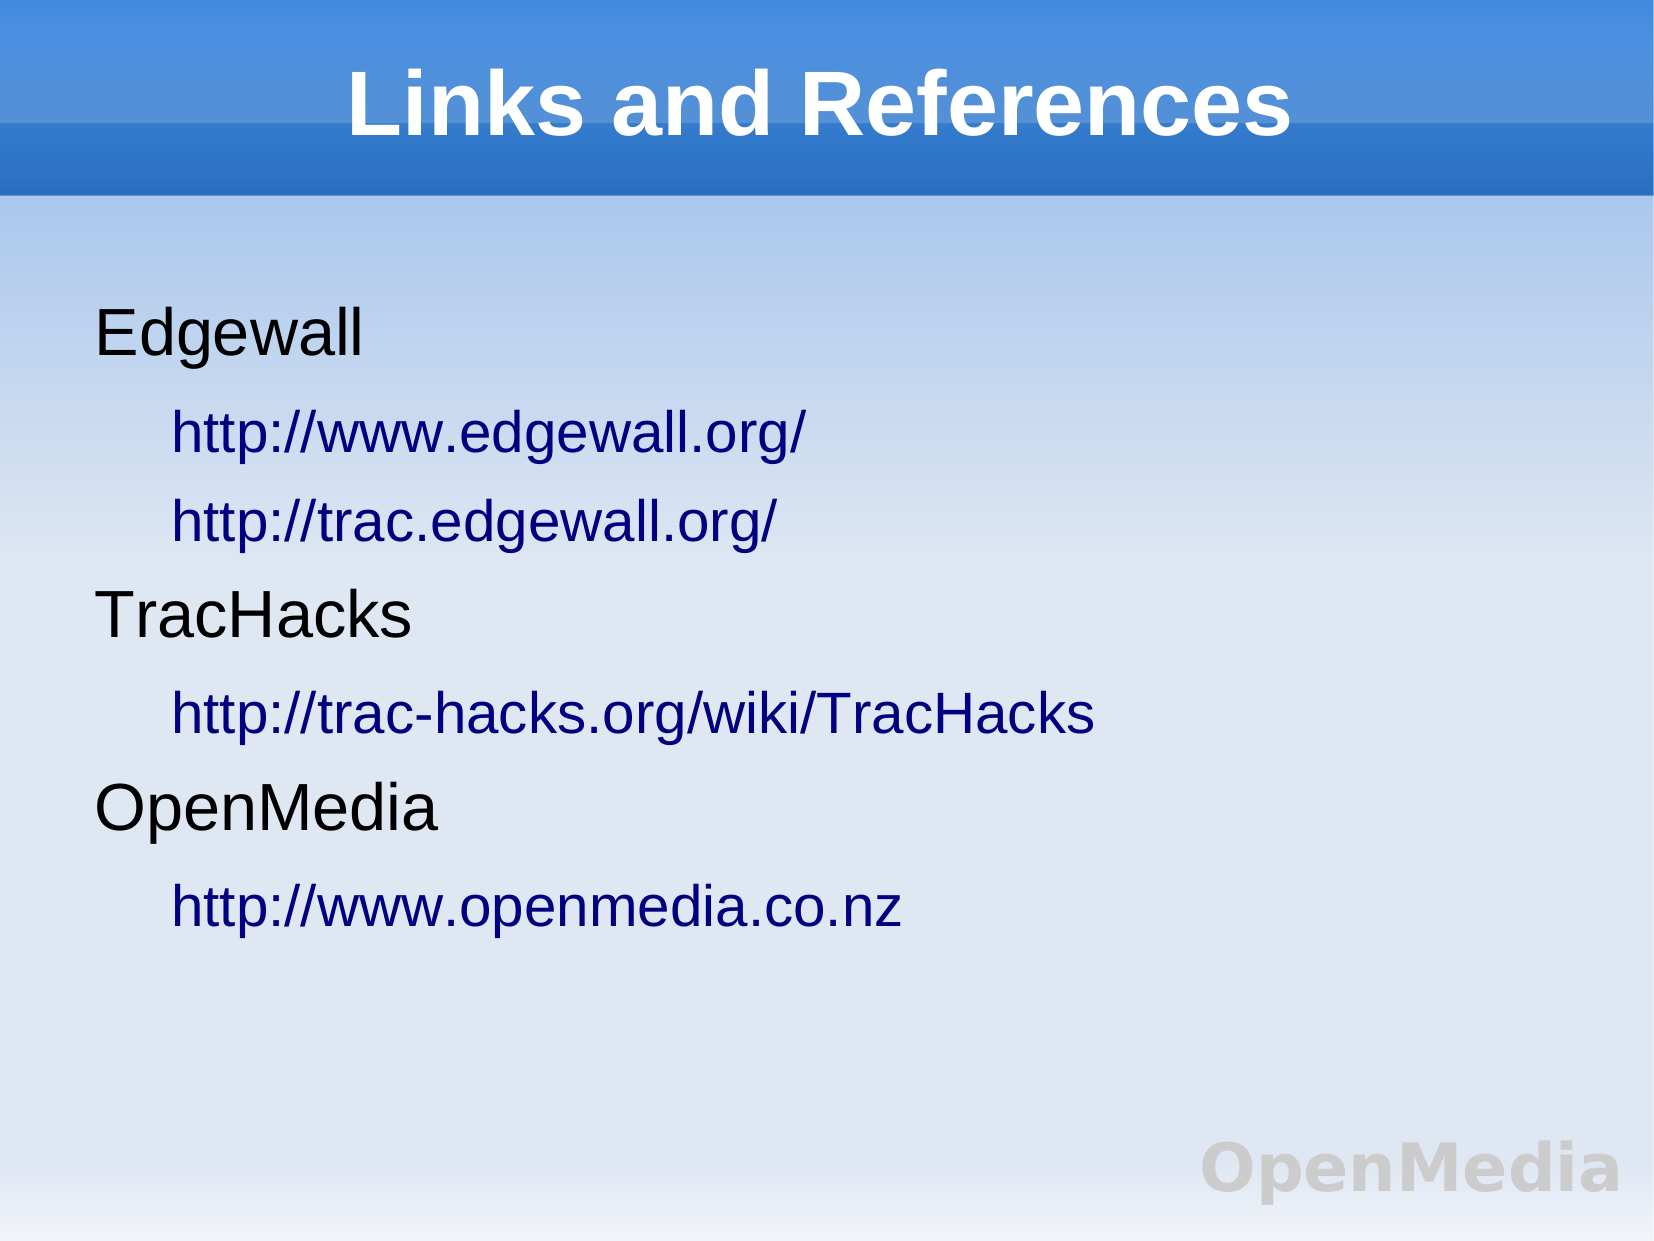

# Links and References
Edgewall
http://www.edgewall.org/
http://trac.edgewall.org/
TracHacks
http://trac-hacks.org/wiki/TracHacks
OpenMedia
http://www.openmedia.co.nz
33